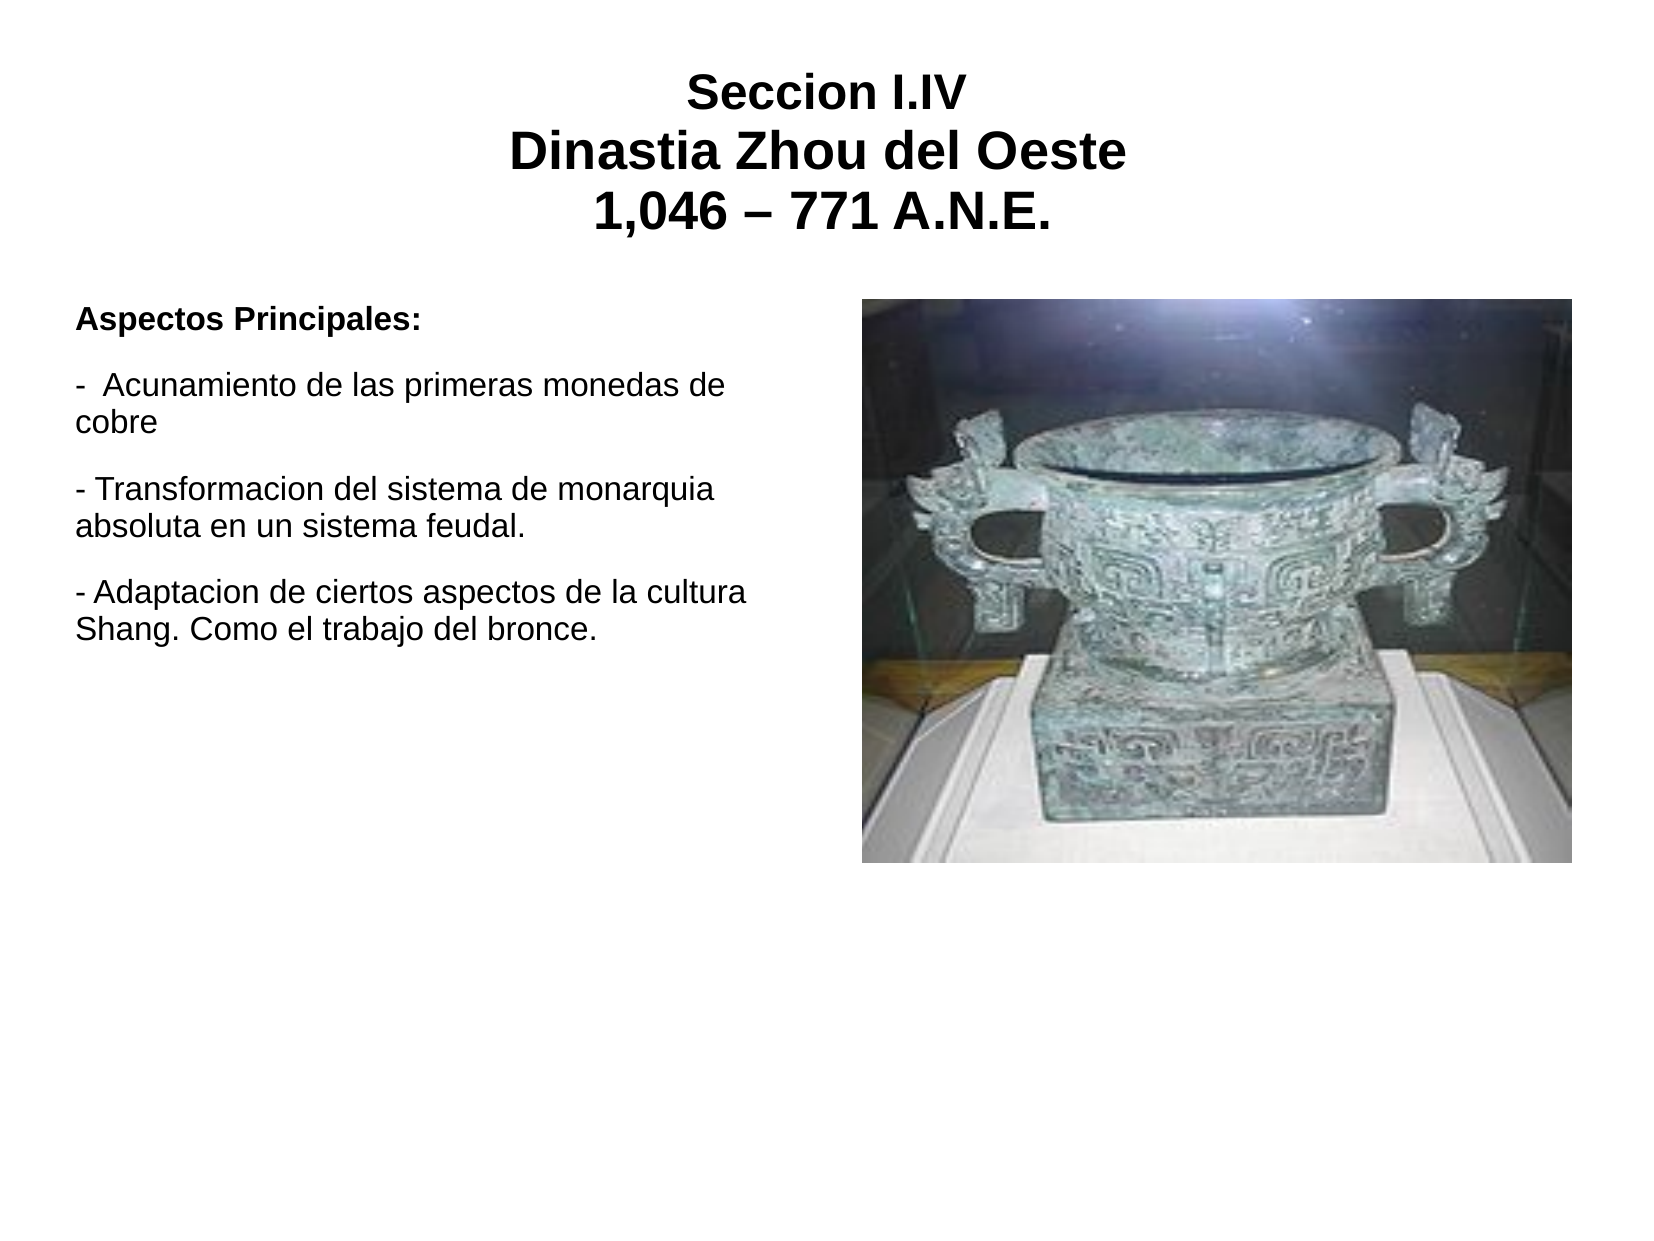

# Seccion I.IV Dinastia Zhou del Oeste 1,046 – 771 A.N.E.
Aspectos Principales:
- Acunamiento de las primeras monedas de cobre
- Transformacion del sistema de monarquia absoluta en un sistema feudal.
- Adaptacion de ciertos aspectos de la cultura Shang. Como el trabajo del bronce.